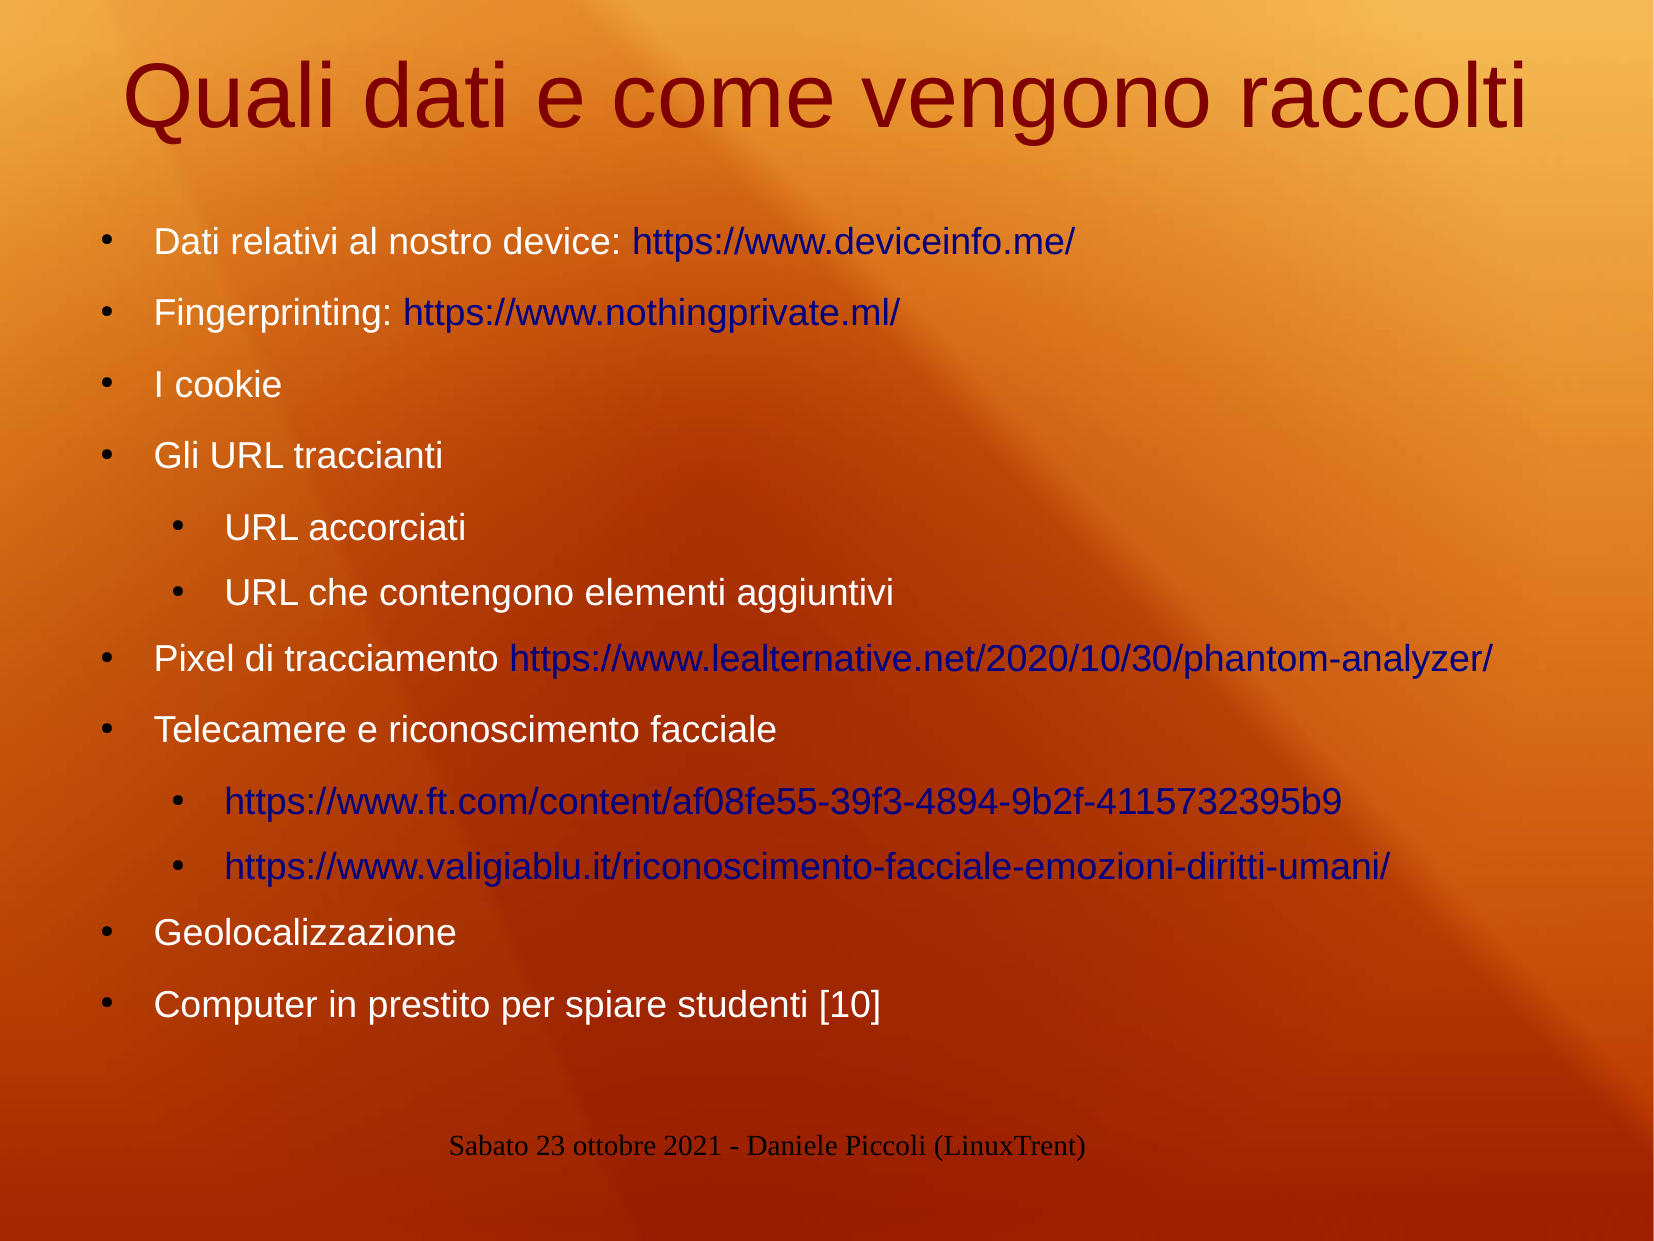

# Quali dati e come vengono raccolti
Dati relativi al nostro device: https://www.deviceinfo.me/
Fingerprinting: https://www.nothingprivate.ml/
I cookie
Gli URL traccianti
URL accorciati
URL che contengono elementi aggiuntivi
Pixel di tracciamento https://www.lealternative.net/2020/10/30/phantom-analyzer/
Telecamere e riconoscimento facciale
https://www.ft.com/content/af08fe55-39f3-4894-9b2f-4115732395b9
https://www.valigiablu.it/riconoscimento-facciale-emozioni-diritti-umani/
Geolocalizzazione
Computer in prestito per spiare studenti [10]
Sabato 23 ottobre 2021 - Daniele Piccoli (LinuxTrent)